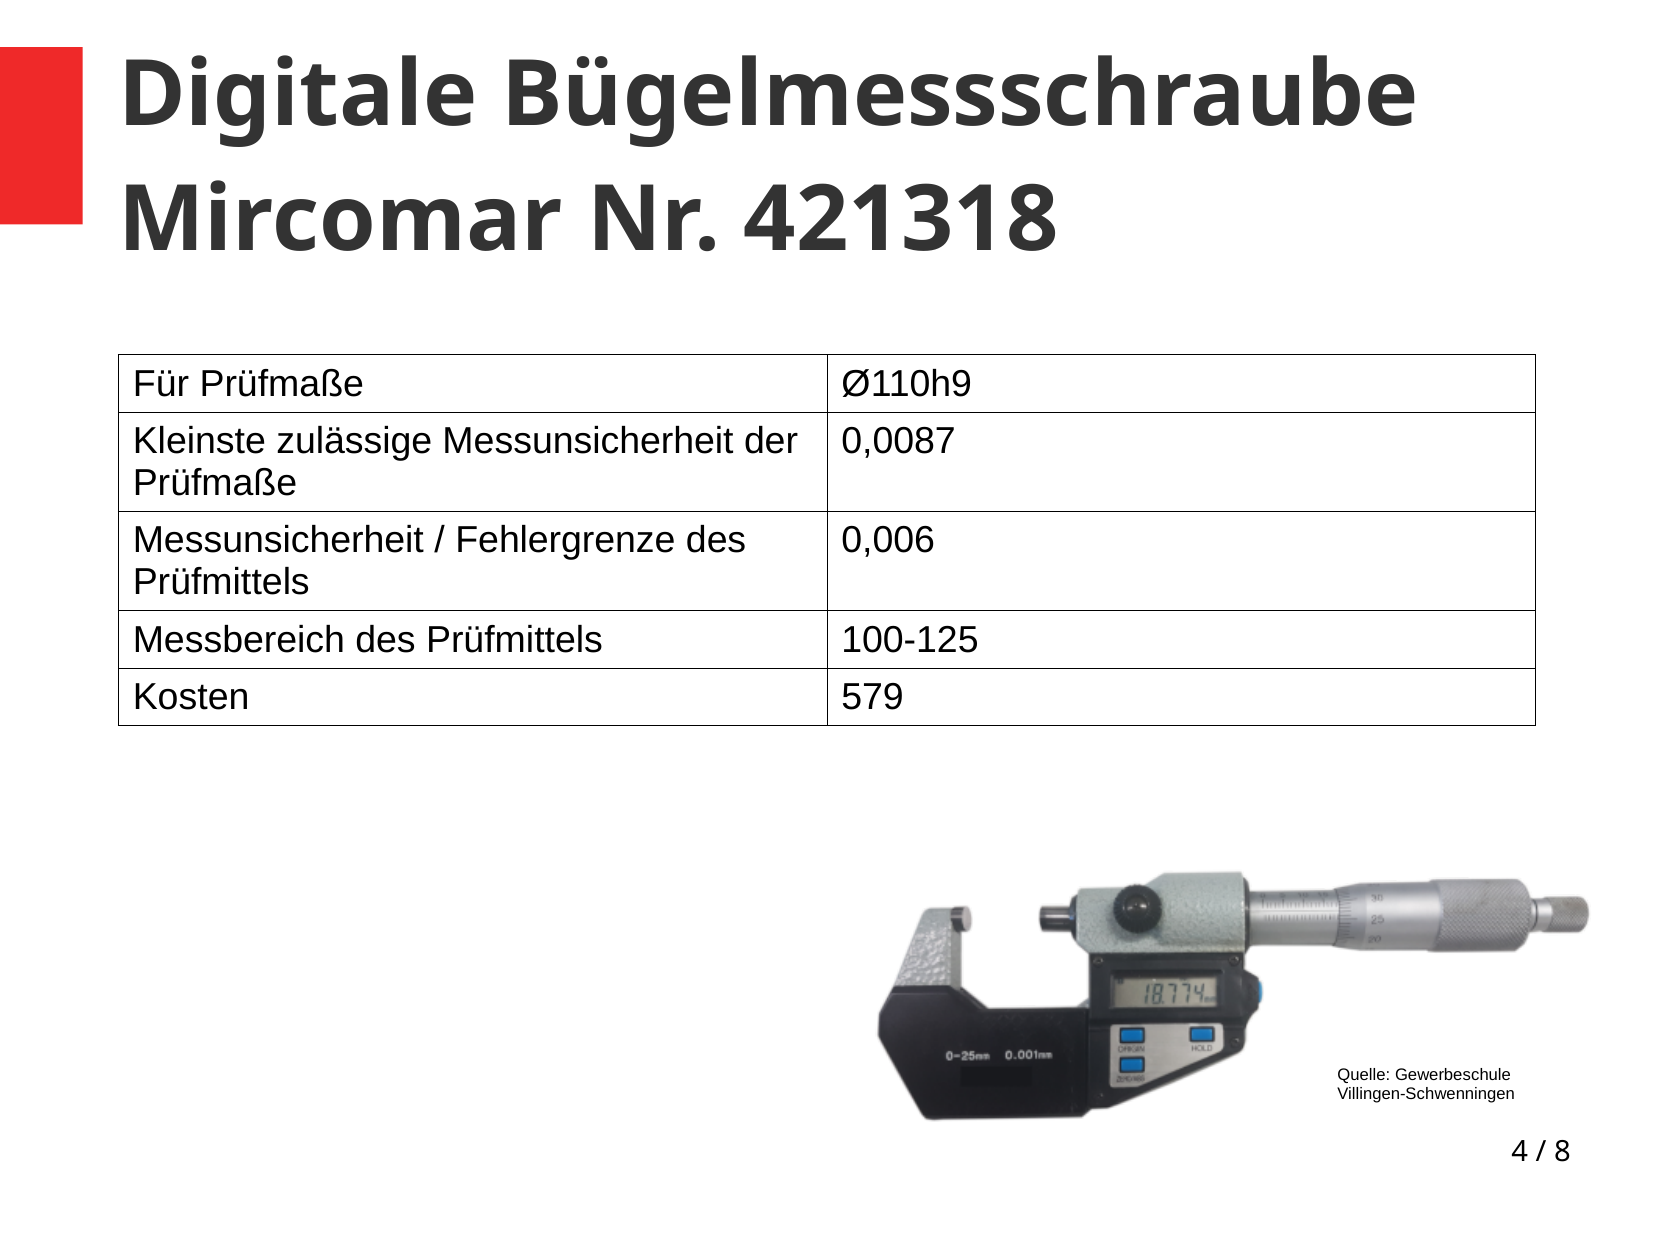

# Digitale Bügelmessschraube Mircomar Nr. 421318
| Für Prüfmaße | Ø110h9 |
| --- | --- |
| Kleinste zulässige Messunsicherheit der Prüfmaße | 0,0087 |
| Messunsicherheit / Fehlergrenze des Prüfmittels | 0,006 |
| Messbereich des Prüfmittels | 100-125 |
| Kosten | 579 |
Quelle: Gewerbeschule
Villingen-Schwenningen
4